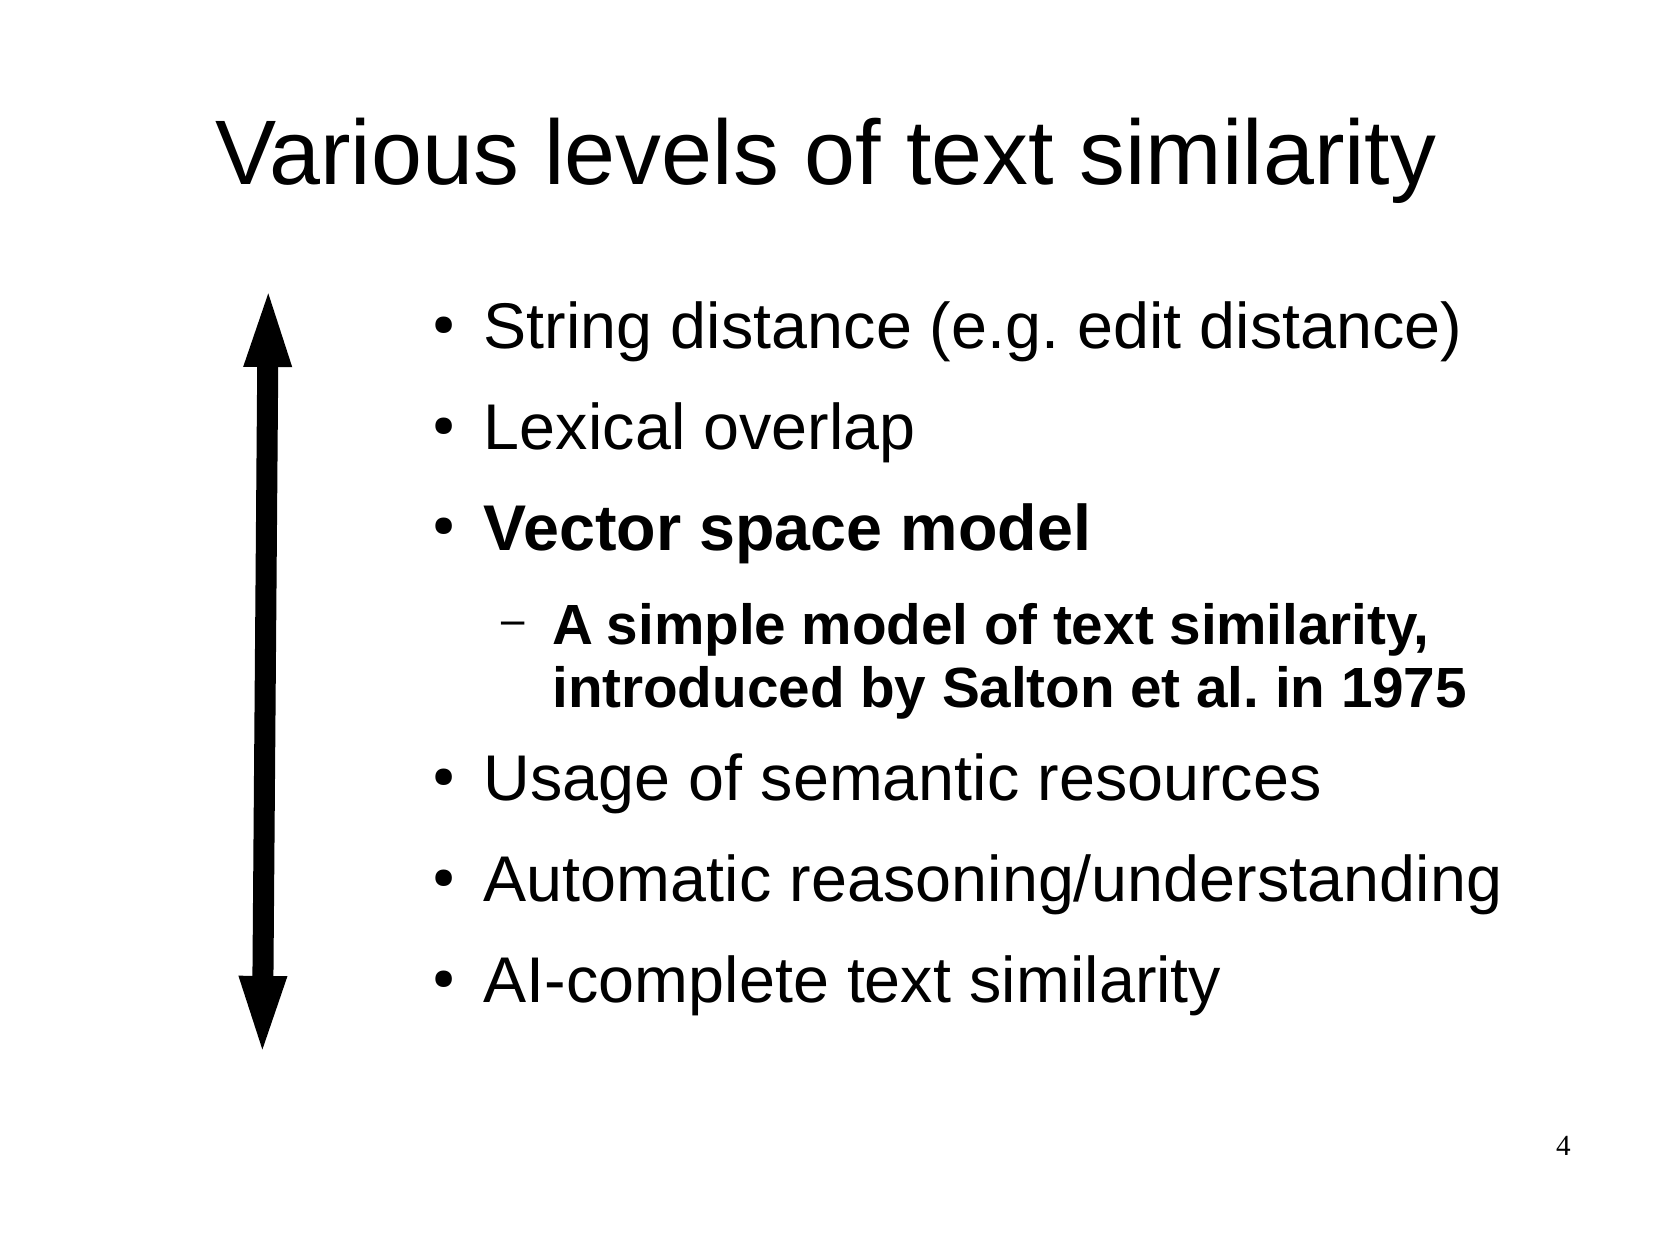

# Various levels of text similarity
String distance (e.g. edit distance)
Lexical overlap
Vector space model
A simple model of text similarity, introduced by Salton et al. in 1975
Usage of semantic resources
Automatic reasoning/understanding
AI-complete text similarity
4